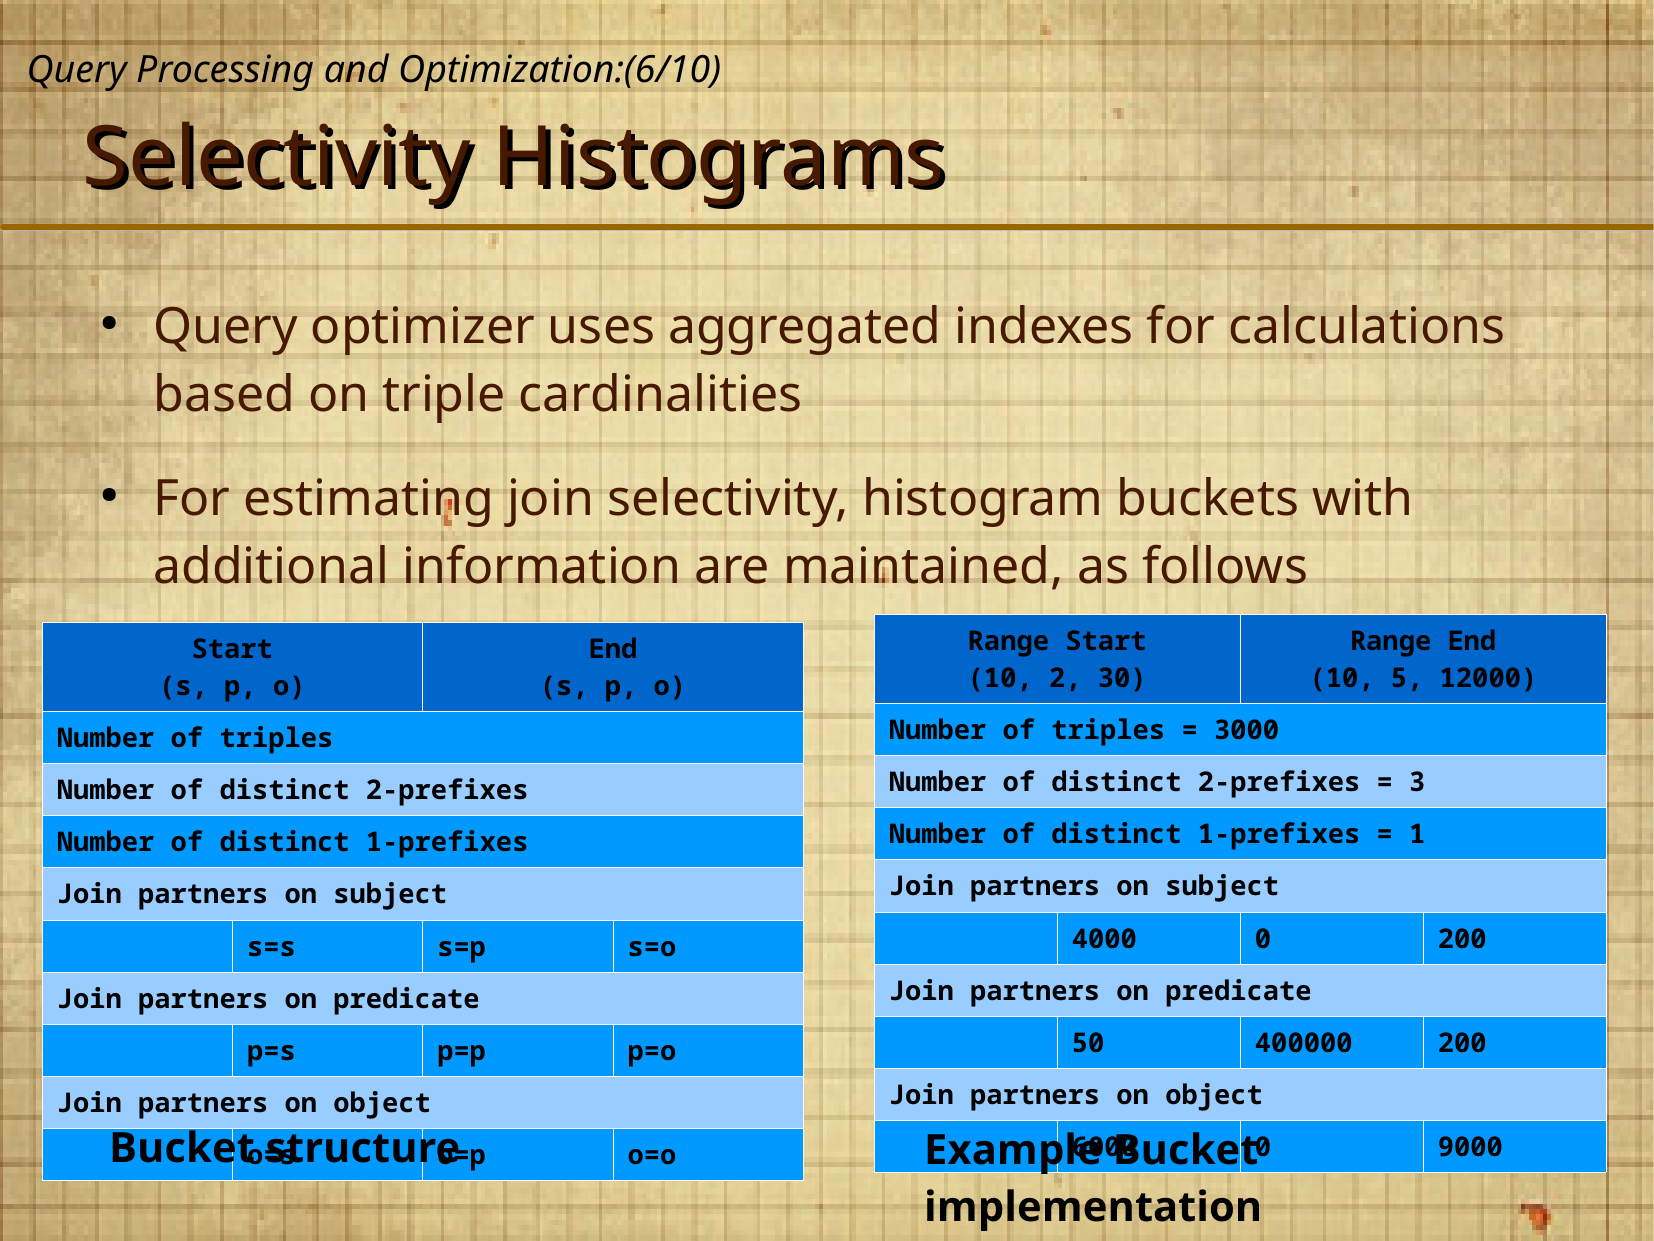

Query Processing and Optimization:(6/10)
# Selectivity Histograms
Query optimizer uses aggregated indexes for calculations based on triple cardinalities
For estimating join selectivity, histogram buckets with additional information are maintained, as follows
| Range Start (10, 2, 30) | | Range End (10, 5, 12000) | |
| --- | --- | --- | --- |
| Number of triples = 3000 | | | |
| Number of distinct 2-prefixes = 3 | | | |
| Number of distinct 1-prefixes = 1 | | | |
| Join partners on subject | | | |
| | 4000 | 0 | 200 |
| Join partners on predicate | | | |
| | 50 | 400000 | 200 |
| Join partners on object | | | |
| | 6000 | 0 | 9000 |
Example Bucket implementation
| Start (s, p, o) | | End (s, p, o) | |
| --- | --- | --- | --- |
| Number of triples | | | |
| Number of distinct 2-prefixes | | | |
| Number of distinct 1-prefixes | | | |
| Join partners on subject | | | |
| | s=s | s=p | s=o |
| Join partners on predicate | | | |
| | p=s | p=p | p=o |
| Join partners on object | | | |
| | o=s | o=p | o=o |
Bucket structure
35